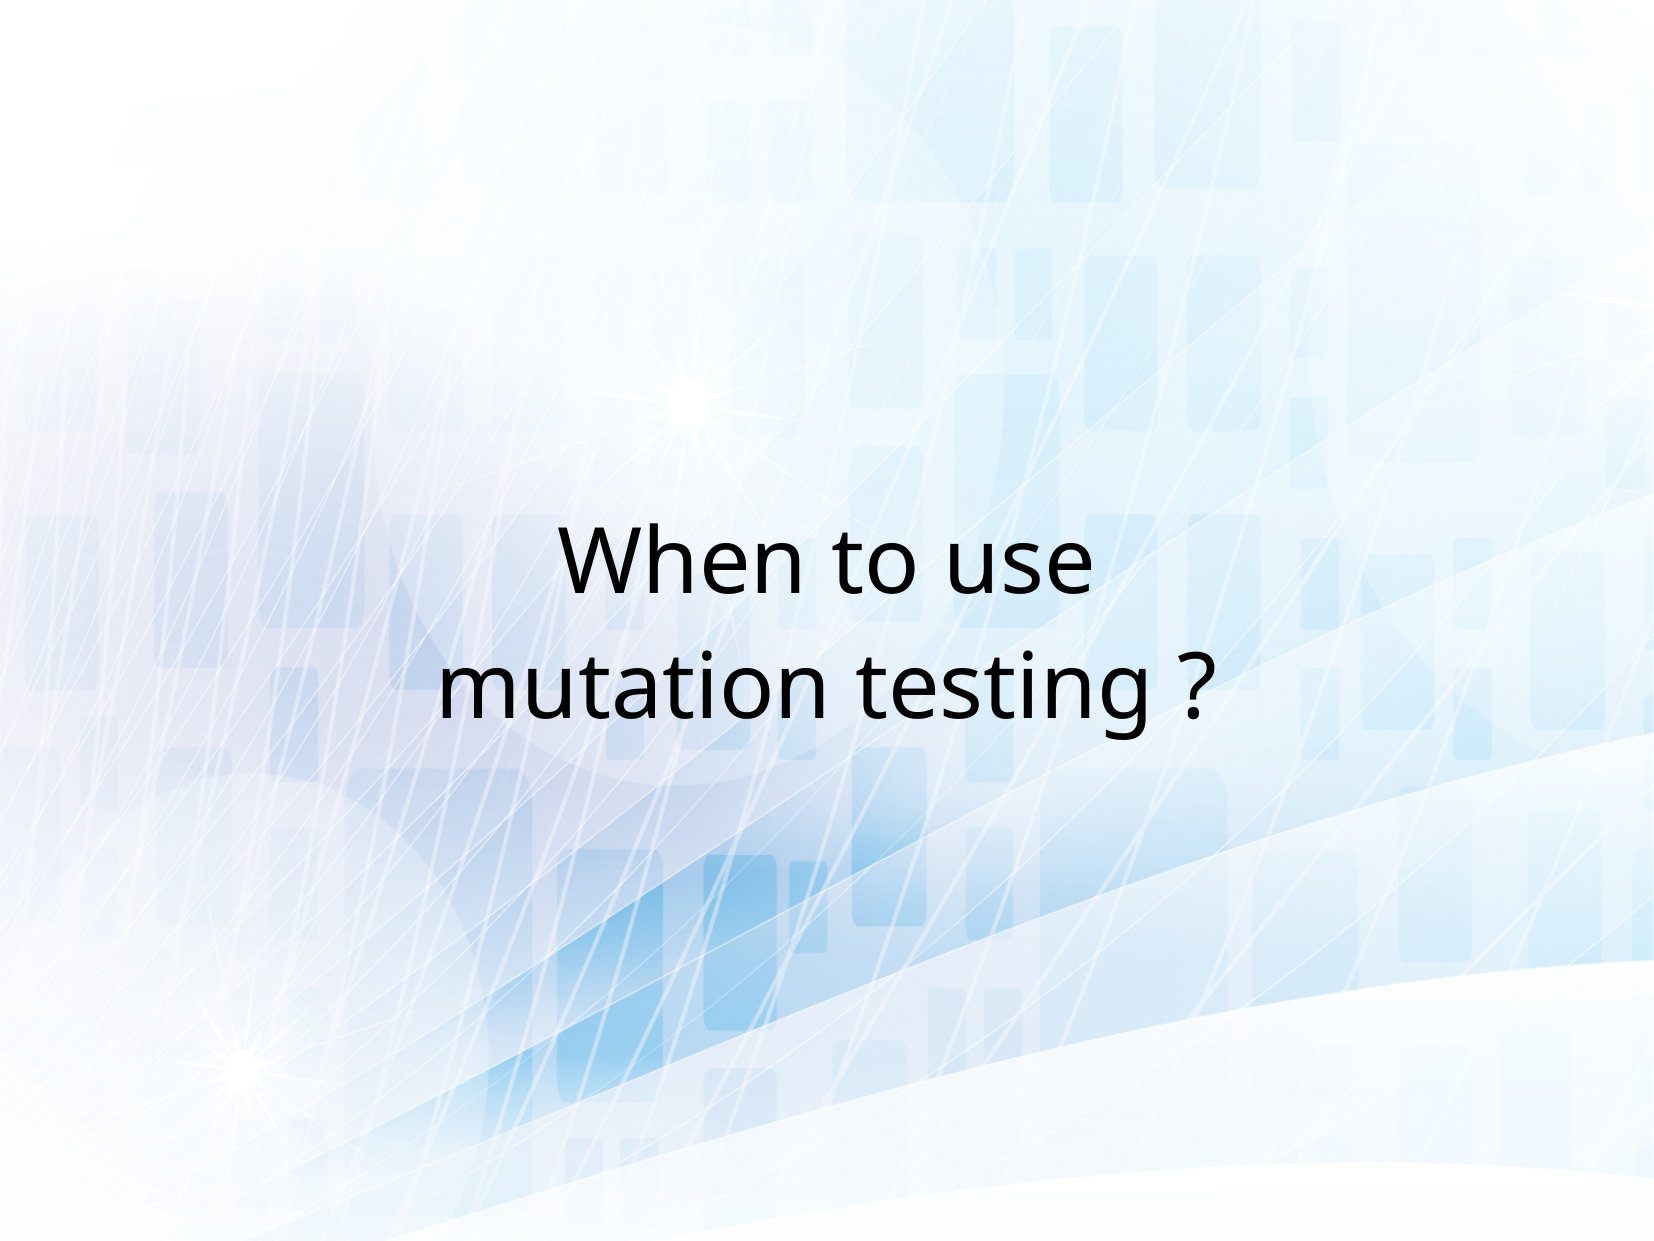

# When to use mutation testing ?